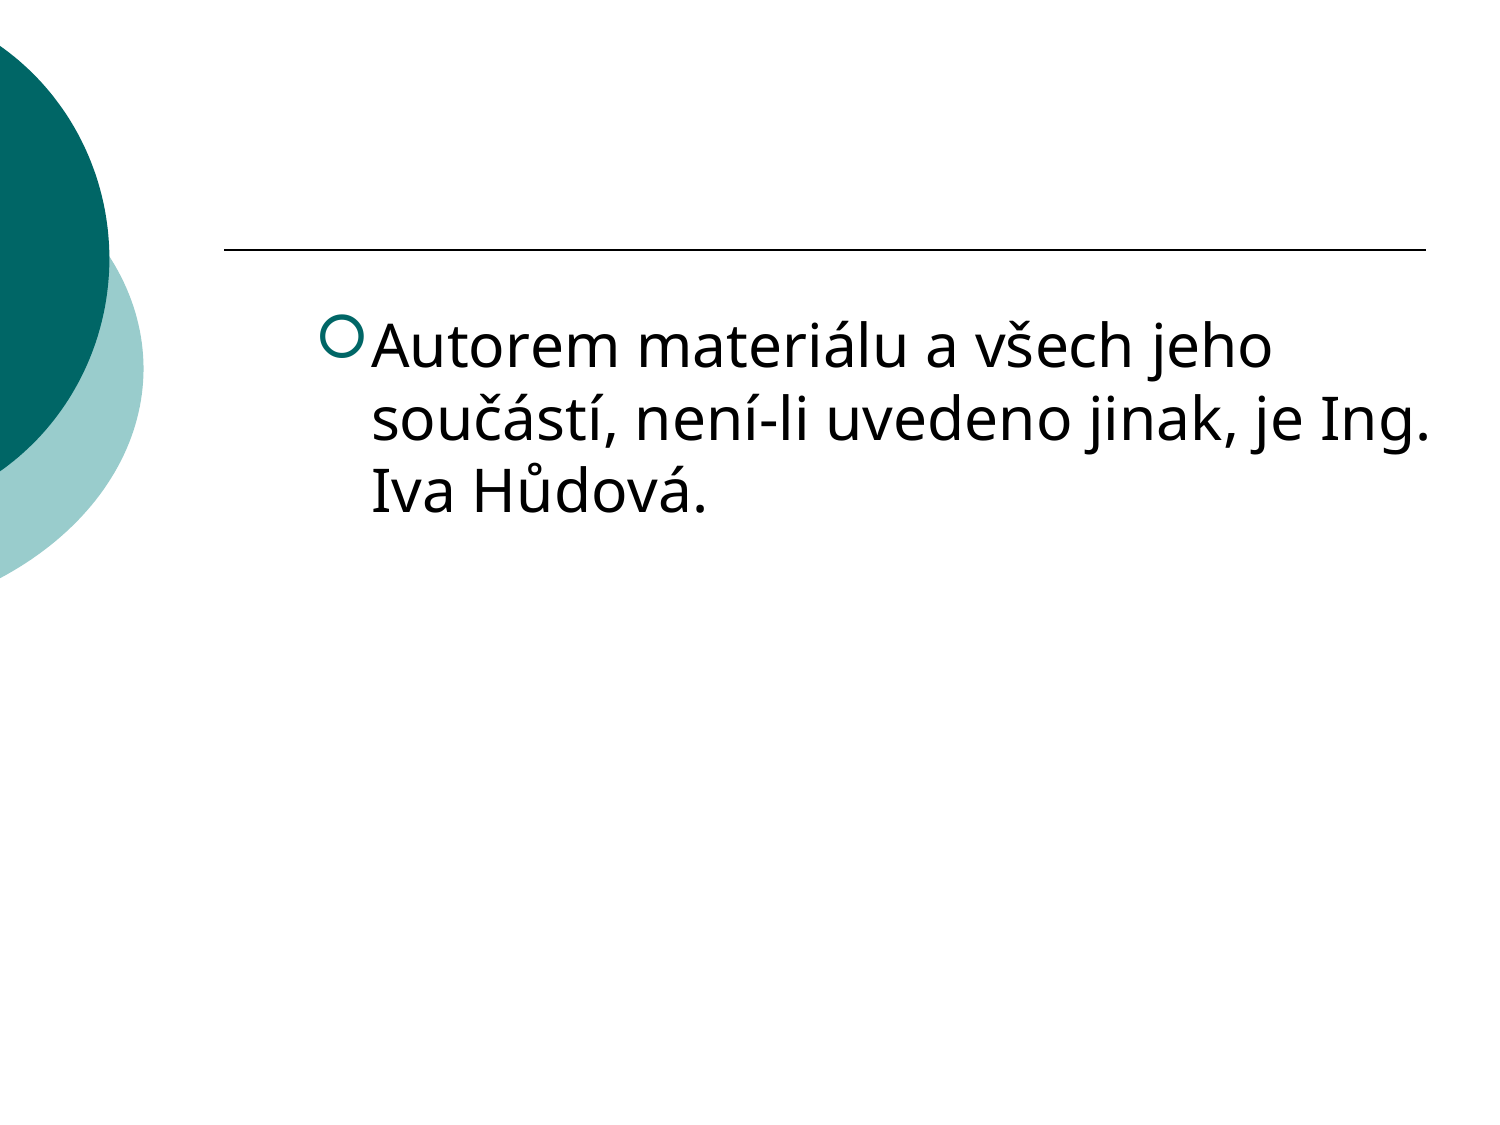

Autorem materiálu a všech jeho součástí, není-li uvedeno jinak, je Ing. Iva Hůdová.